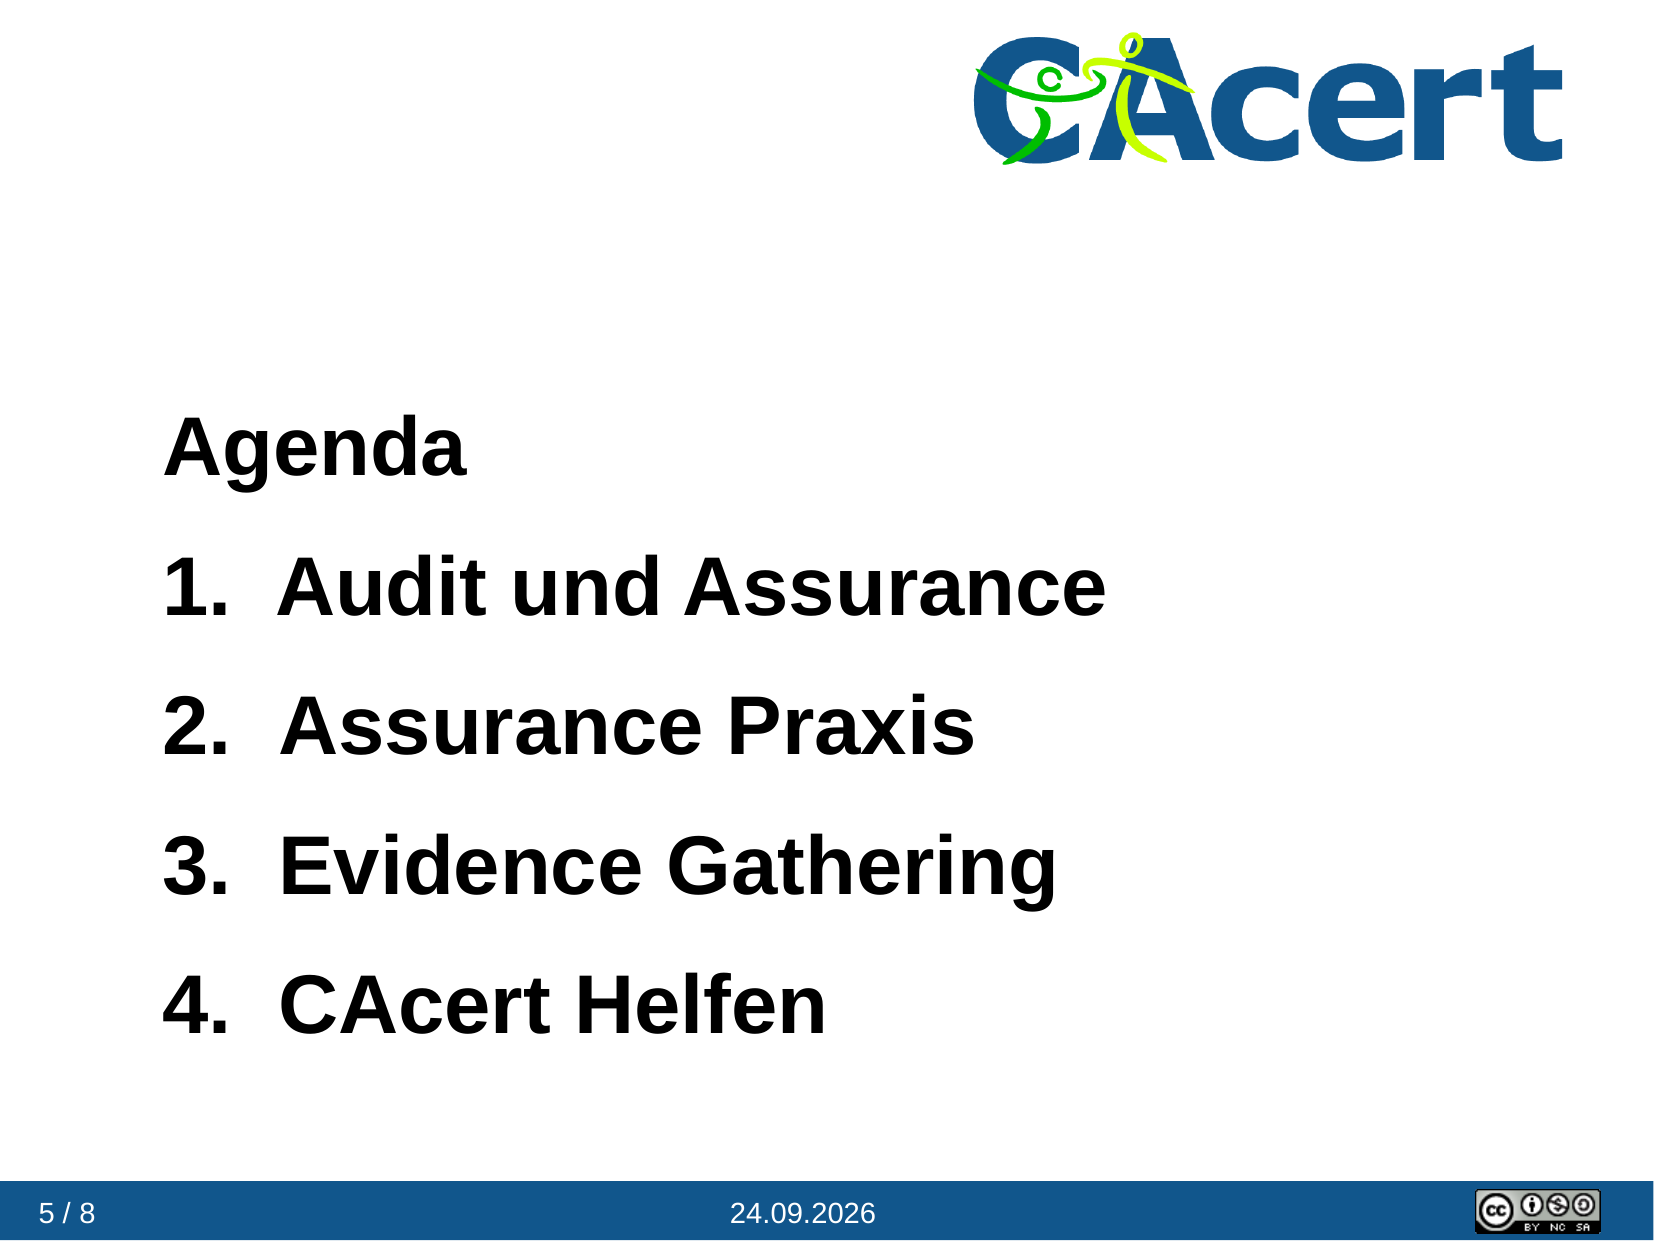

# Agenda 1. Audit und Assurance 2. Assurance Praxis 3. Evidence Gathering 4. CAcert Helfen